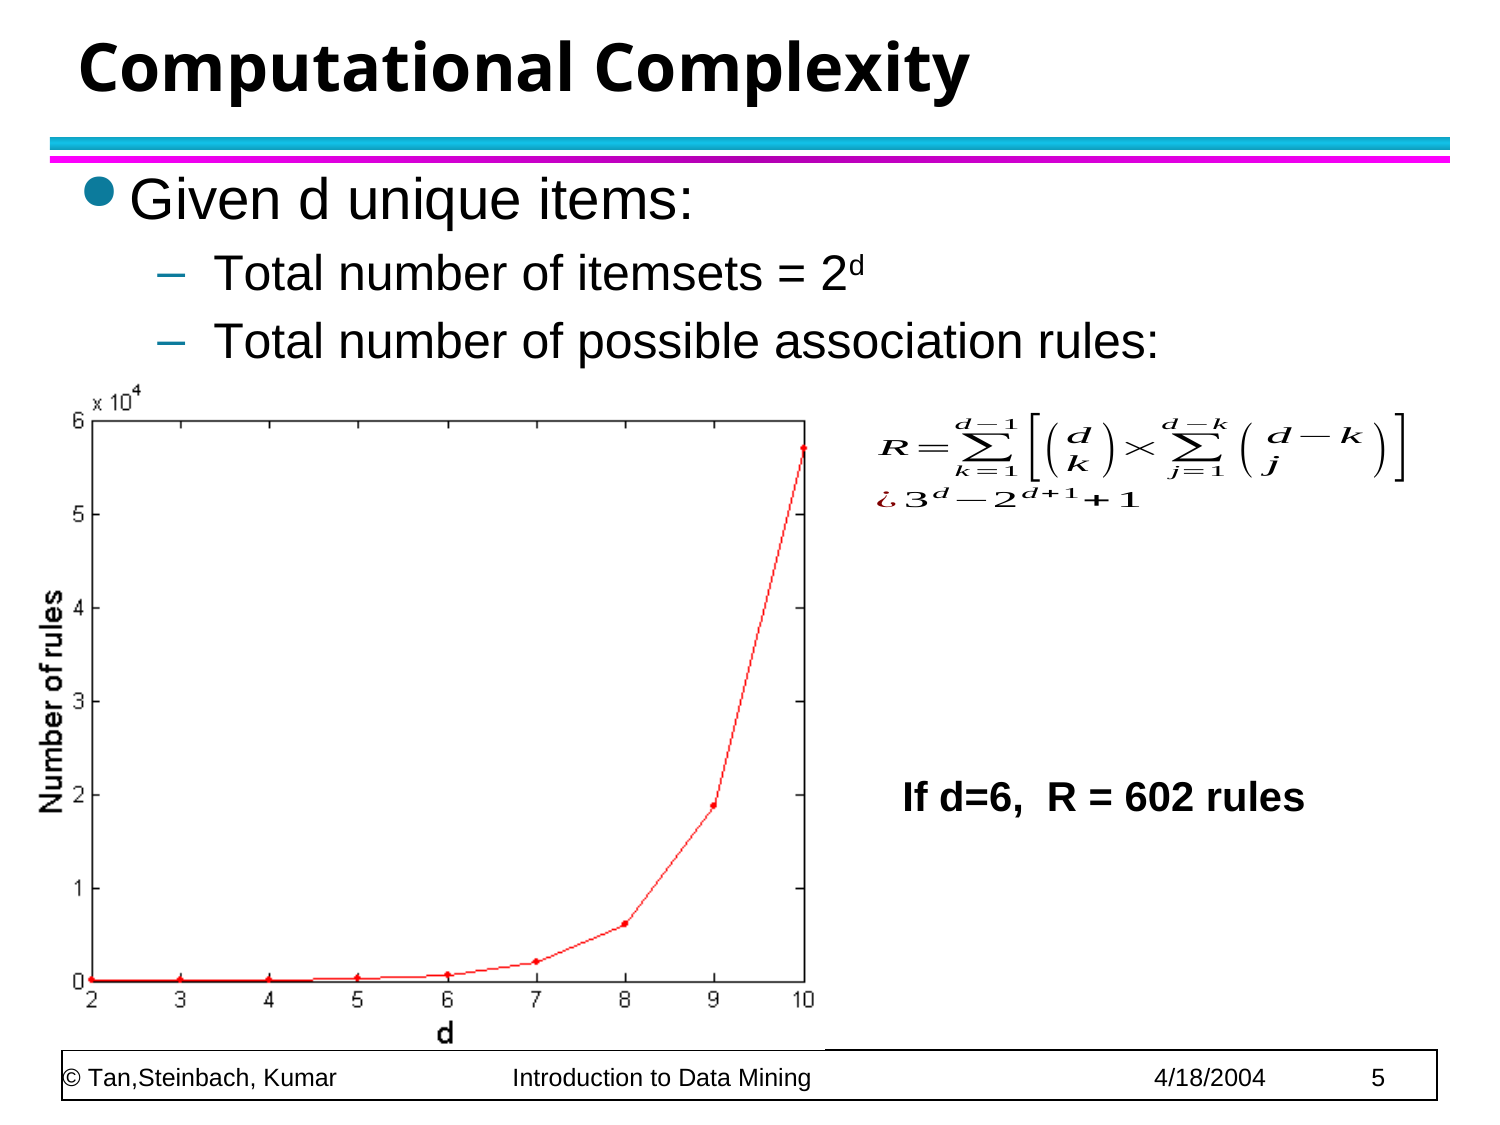

# Computational Complexity
Given d unique items:
Total number of itemsets = 2d
Total number of possible association rules:
If d=6, R = 602 rules